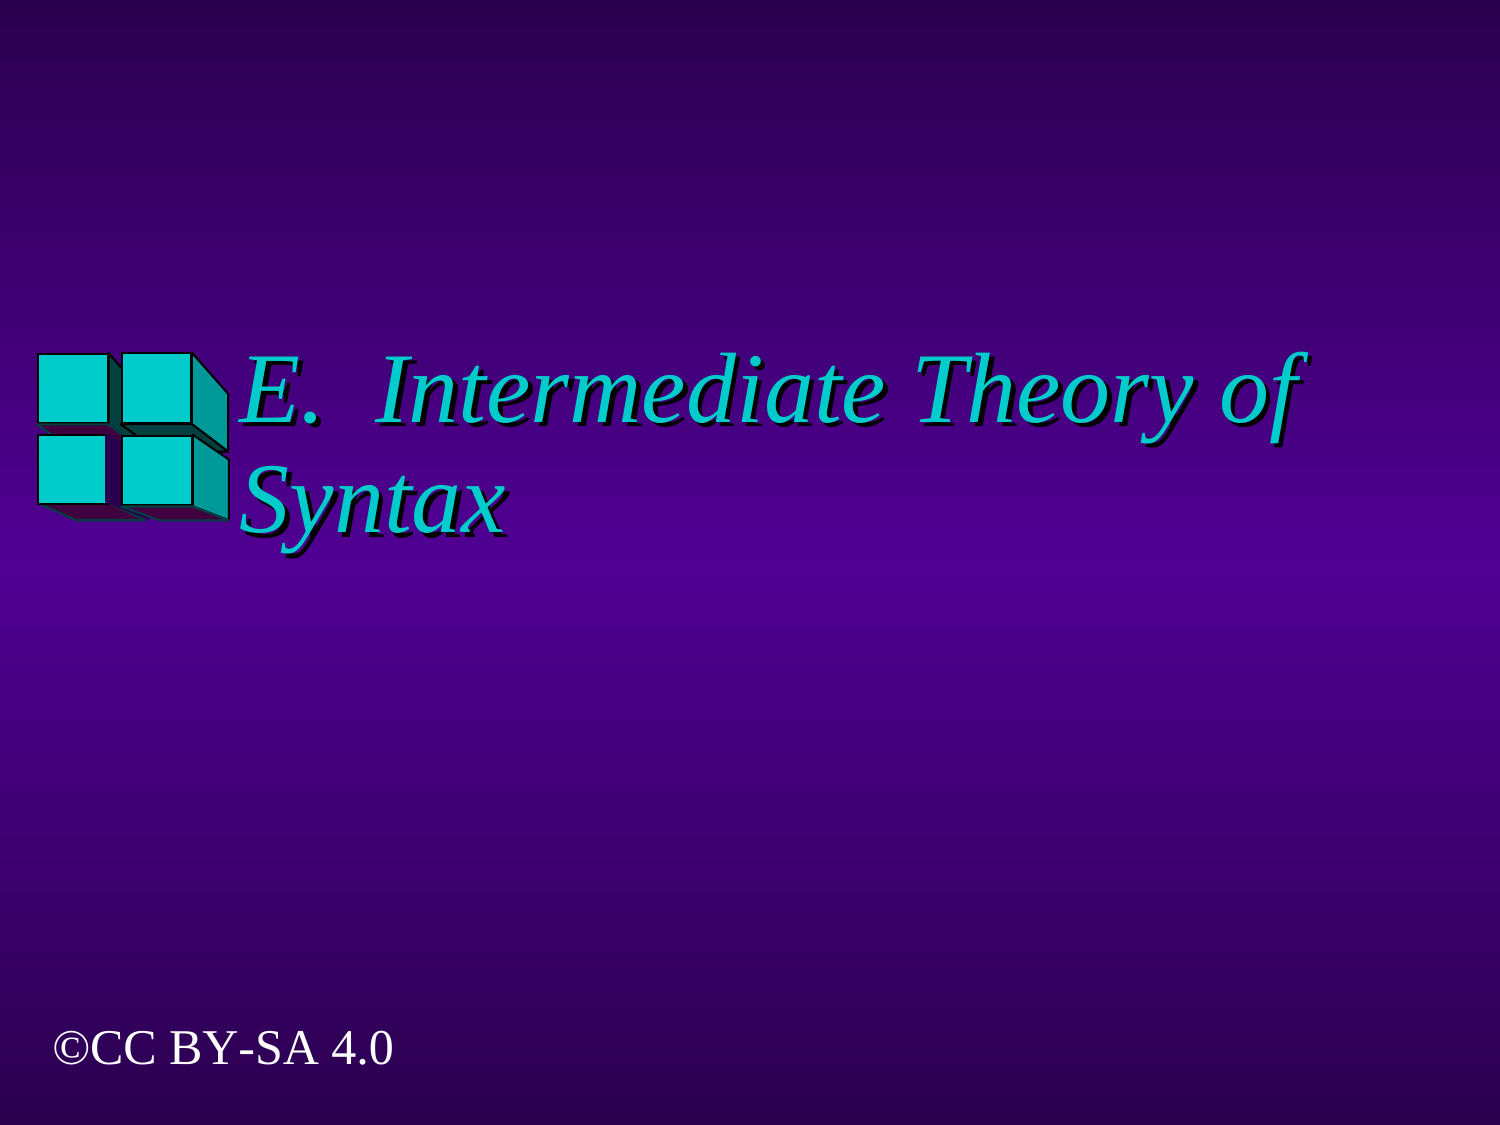

# E. Intermediate Theory of Syntax
©CC BY-SA 4.0